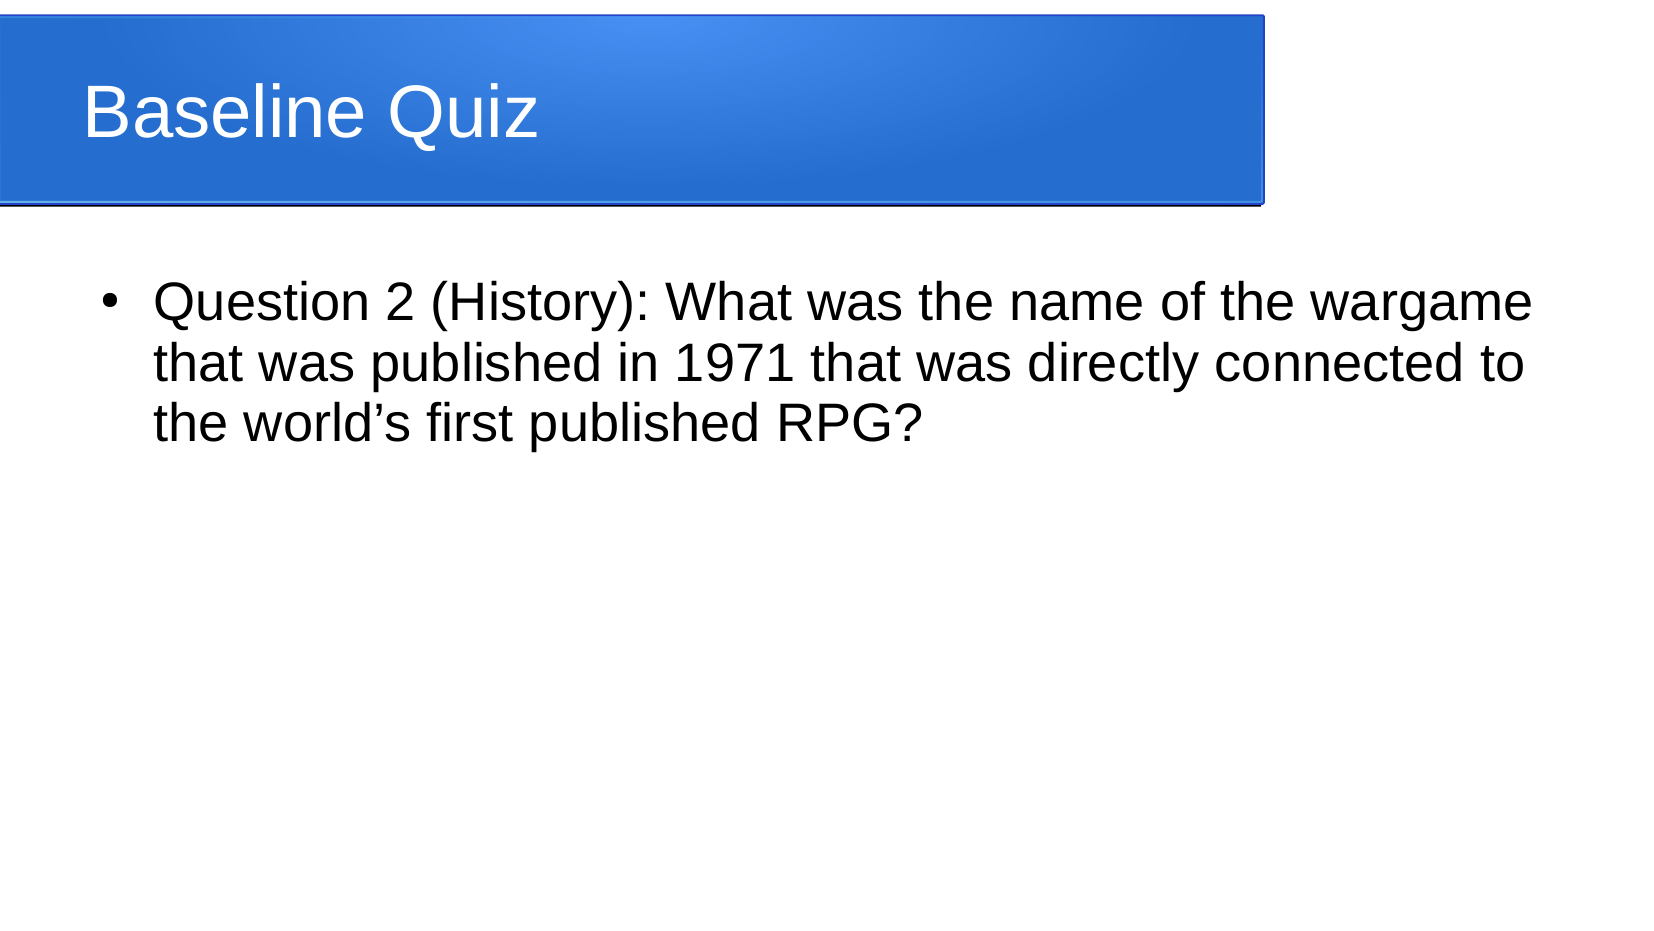

# Baseline Quiz
Question 2 (History): What was the name of the wargame that was published in 1971 that was directly connected to the world’s first published RPG?